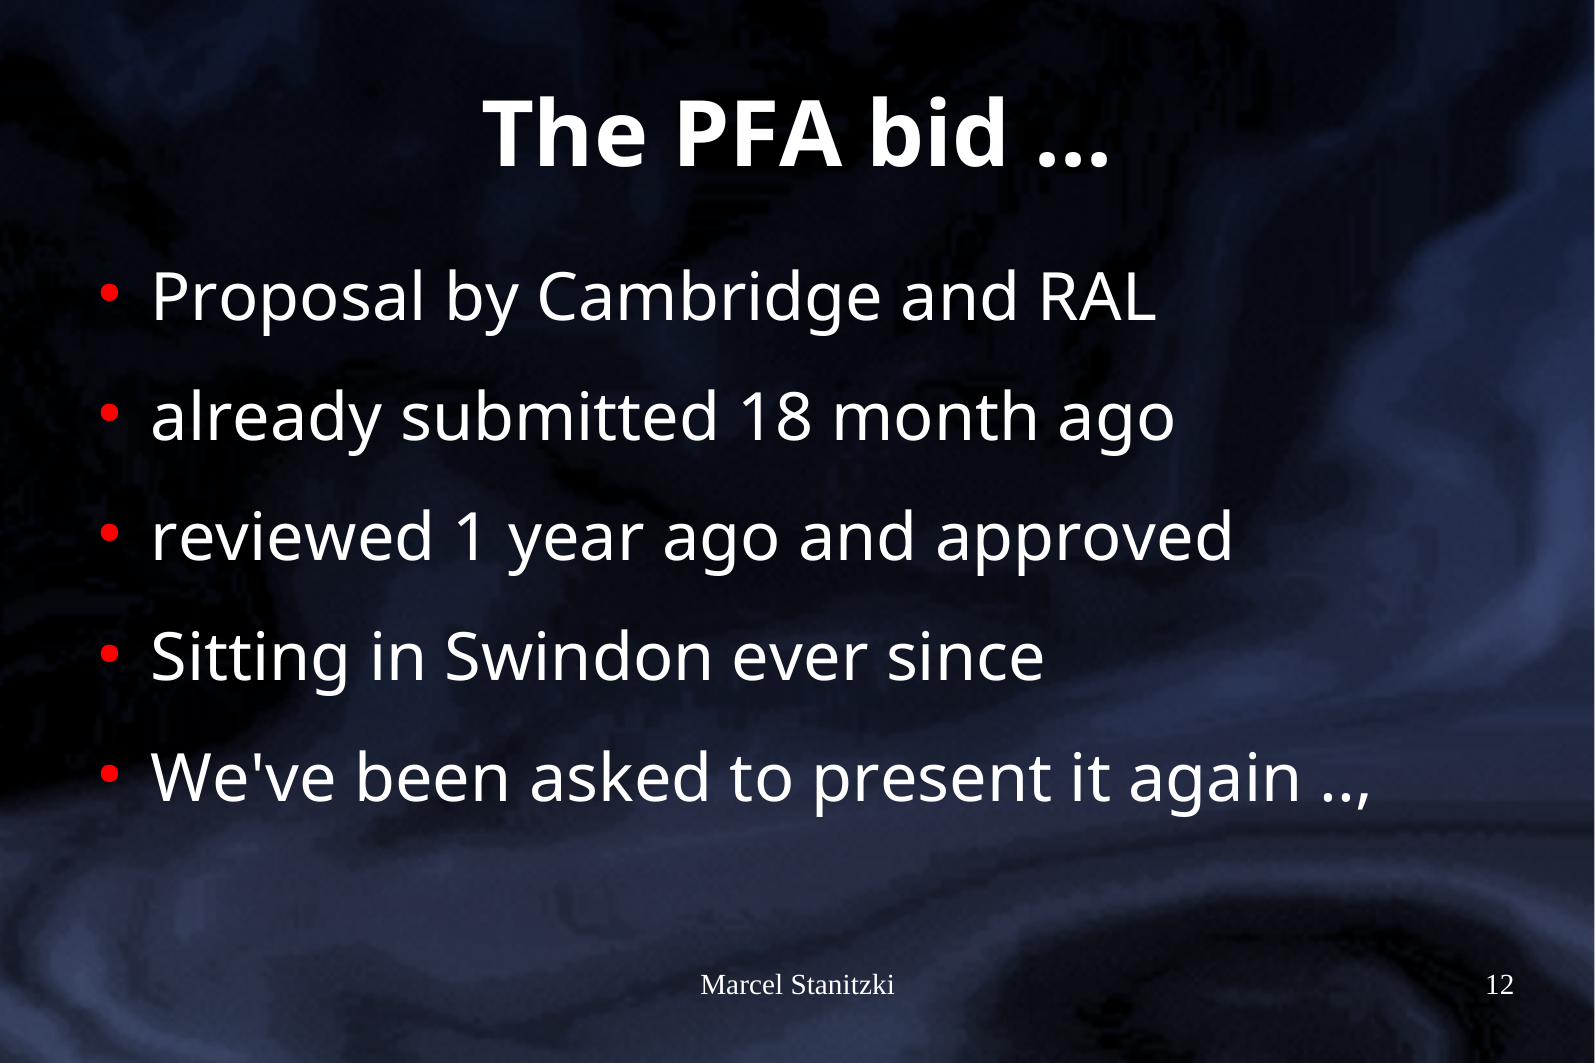

# The PFA bid ...
Proposal by Cambridge and RAL
already submitted 18 month ago
reviewed 1 year ago and approved
Sitting in Swindon ever since
We've been asked to present it again ..,
Marcel Stanitzki
12